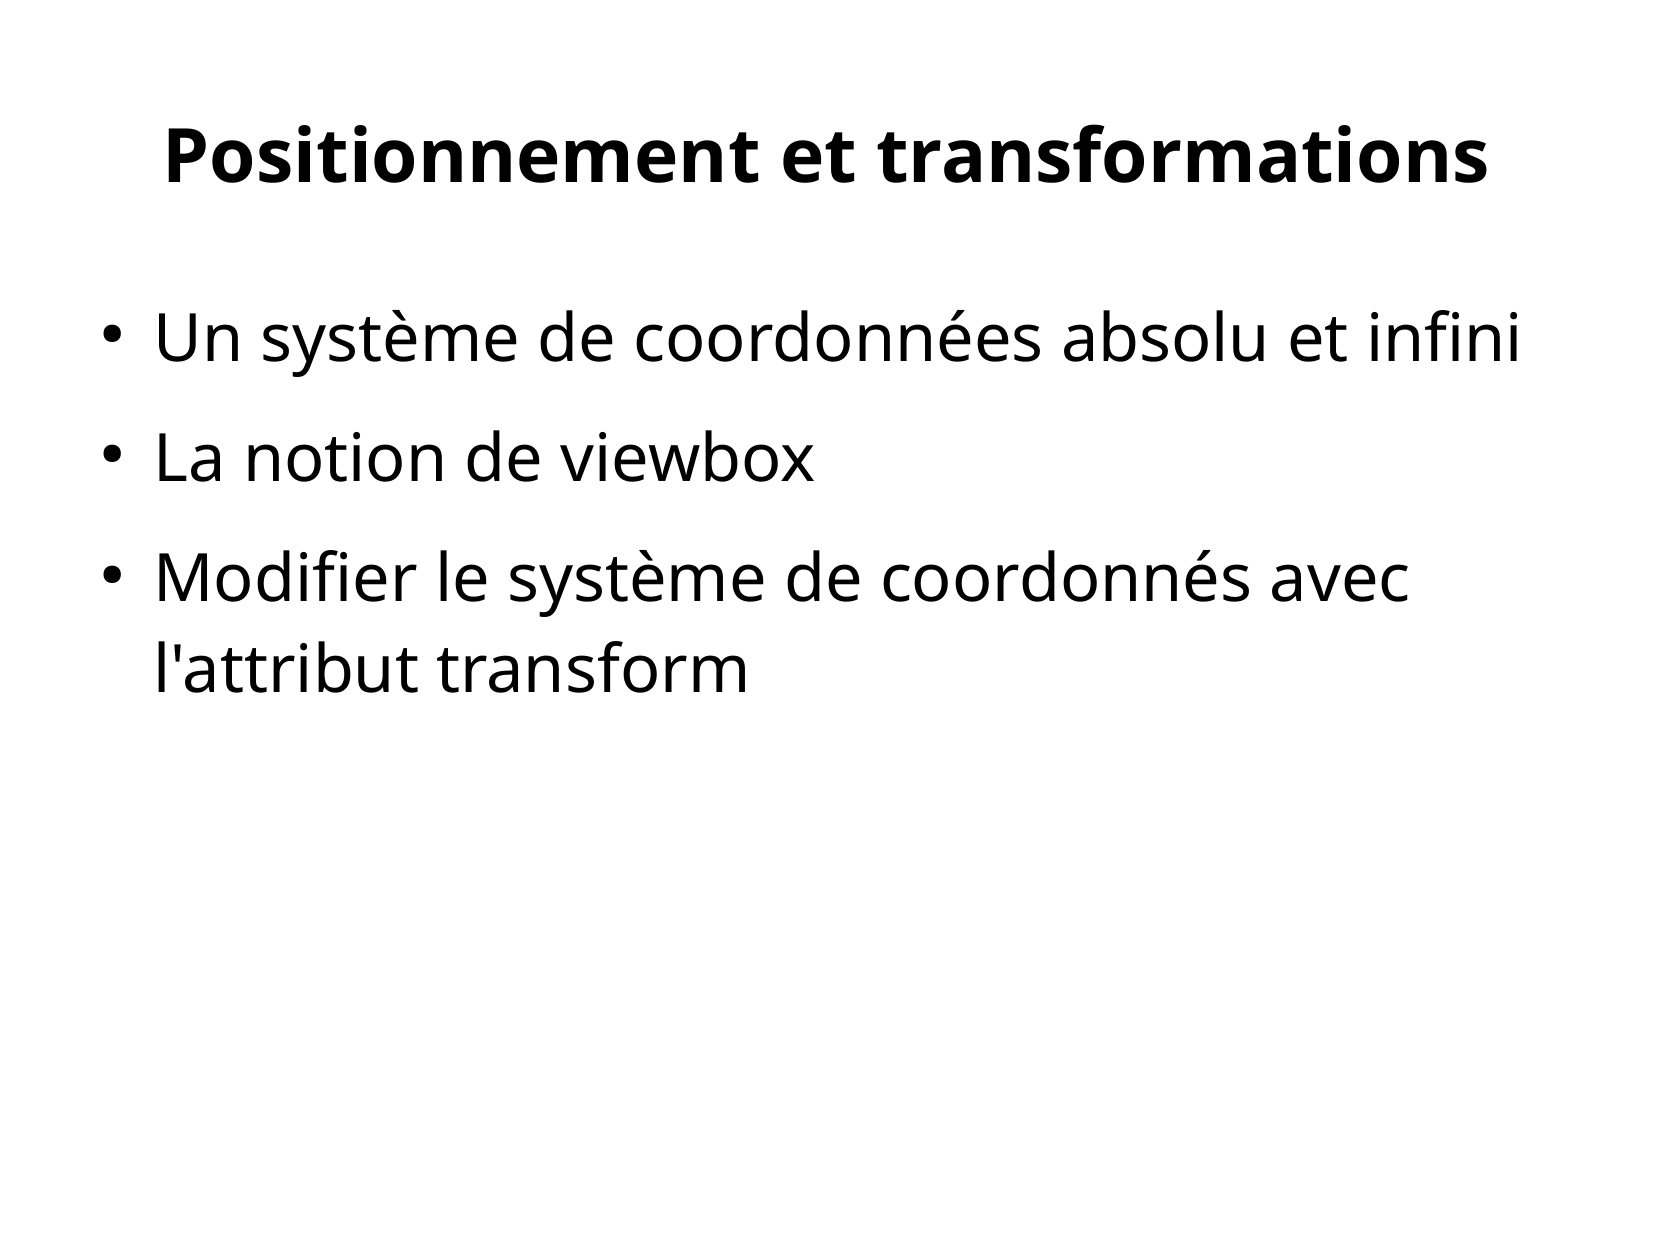

# Positionnement et transformations
Un système de coordonnées absolu et infini
La notion de viewbox
Modifier le système de coordonnés avec l'attribut transform